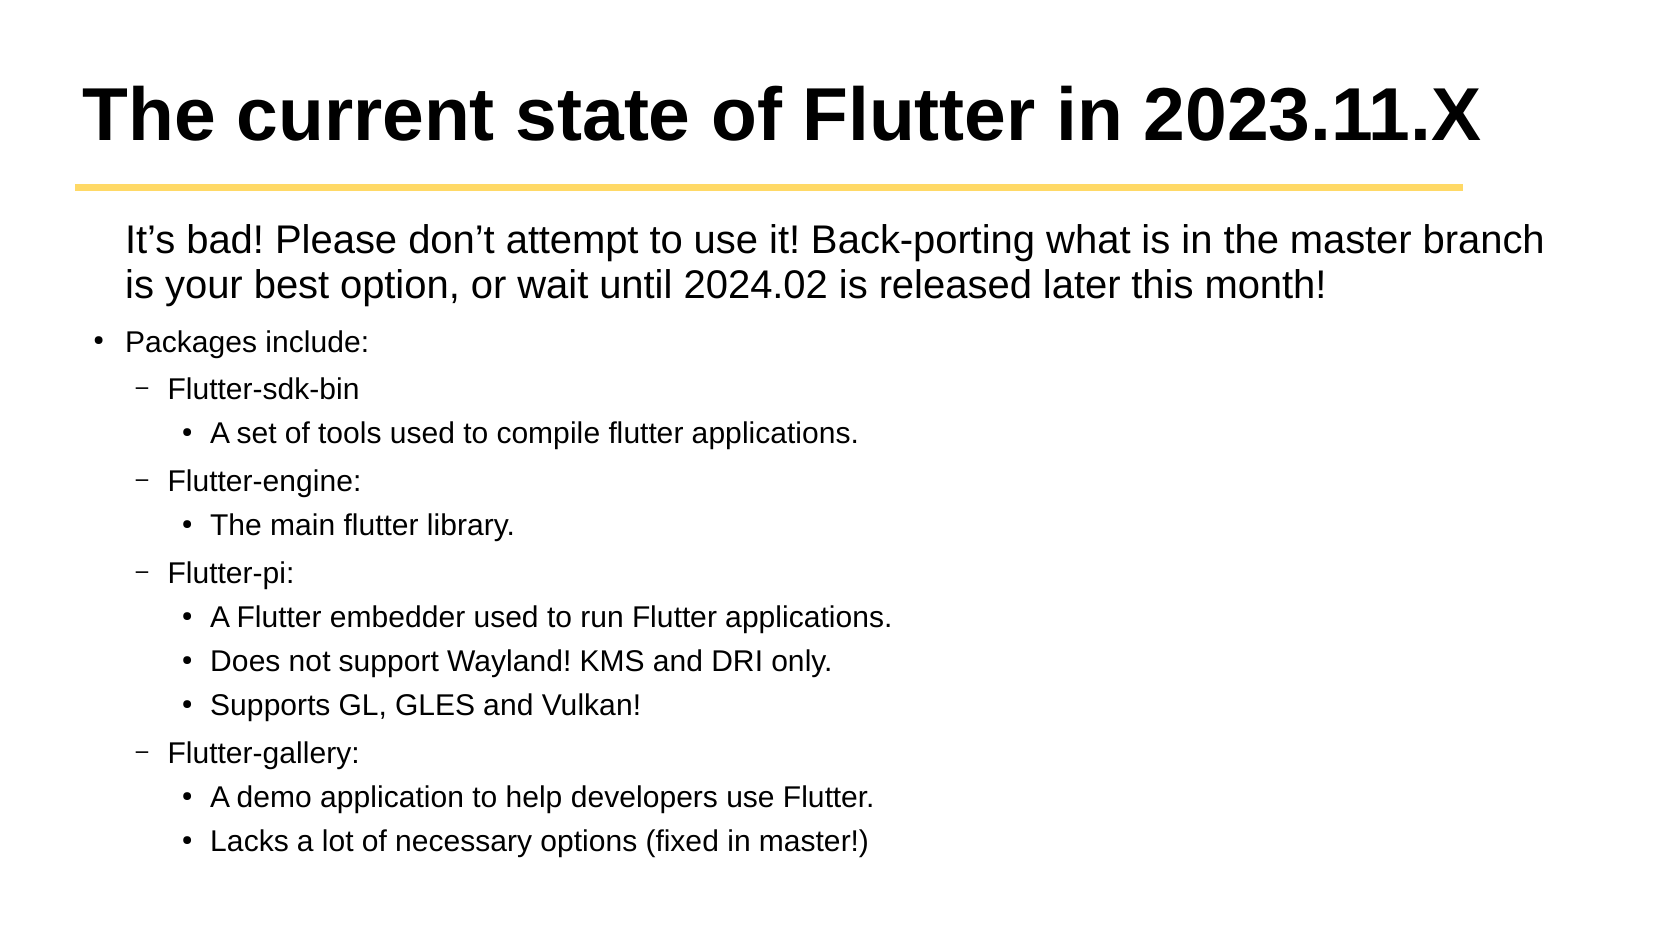

# The current state of Flutter in 2023.11.X
It’s bad! Please don’t attempt to use it! Back-porting what is in the master branch is your best option, or wait until 2024.02 is released later this month!
Packages include:
Flutter-sdk-bin
A set of tools used to compile flutter applications.
Flutter-engine:
The main flutter library.
Flutter-pi:
A Flutter embedder used to run Flutter applications.
Does not support Wayland! KMS and DRI only.
Supports GL, GLES and Vulkan!
Flutter-gallery:
A demo application to help developers use Flutter.
Lacks a lot of necessary options (fixed in master!)